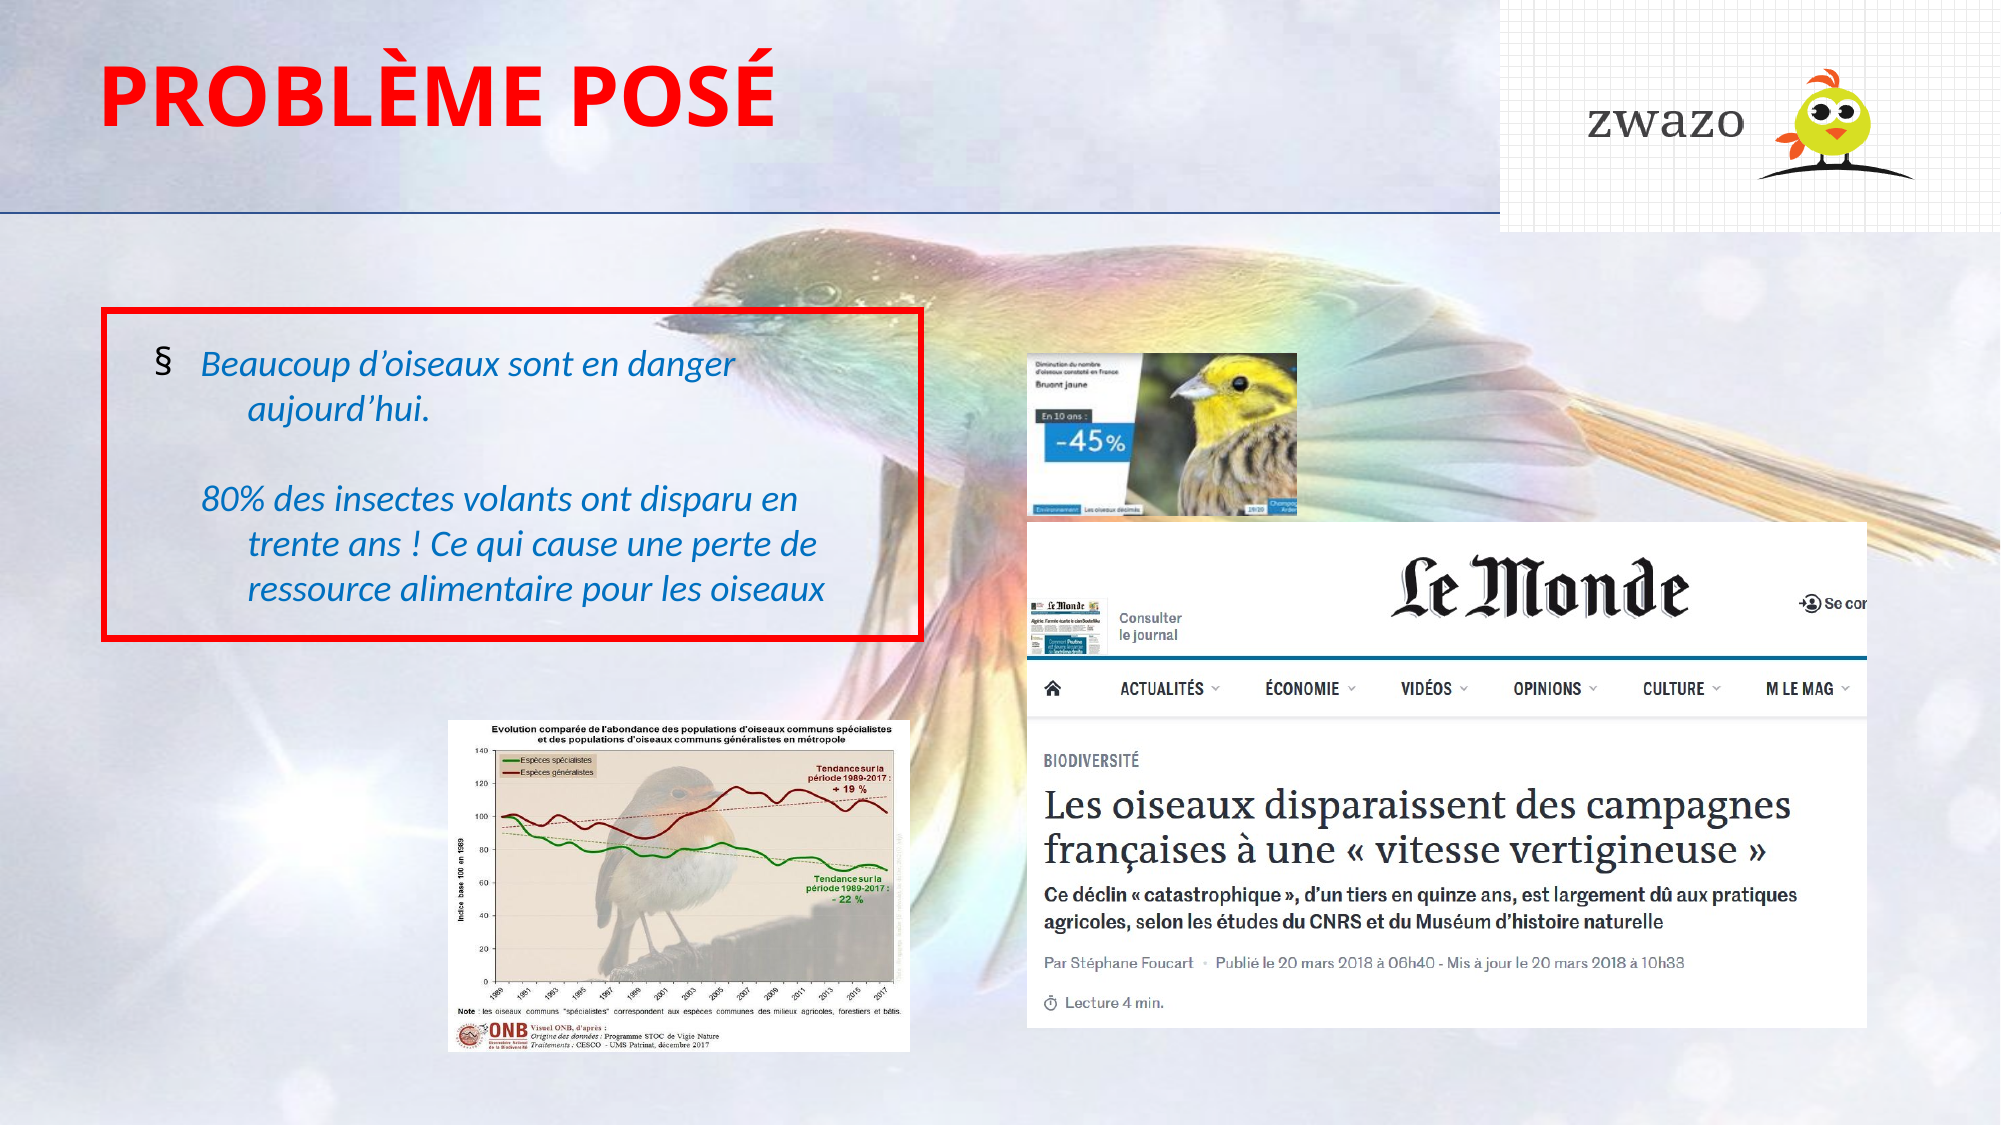

PROBLÈME POSÉ
Beaucoup d’oiseaux sont en danger aujourd’hui.
80% des insectes volants ont disparu en trente ans ! Ce qui cause une perte de ressource alimentaire pour les oiseaux